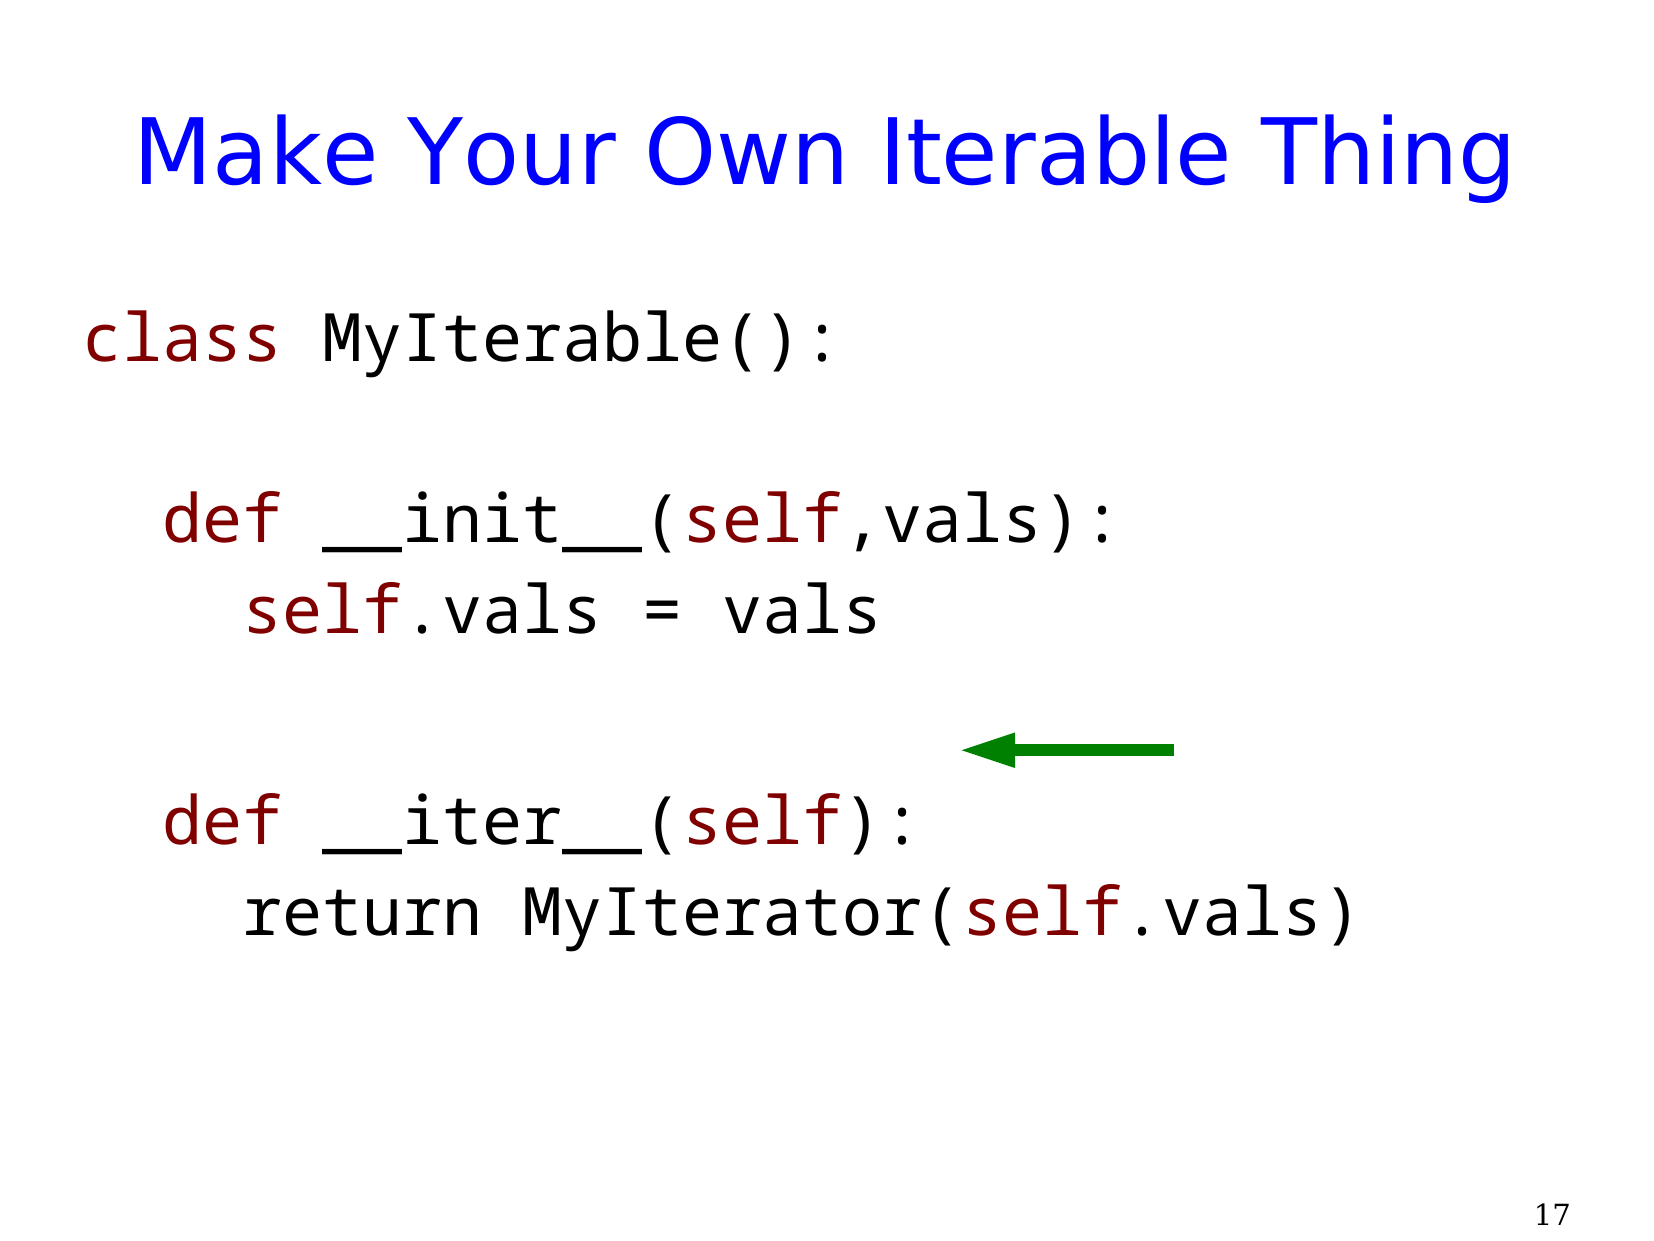

# Make Your Own Iterable Thing
class MyIterable():
 def __init__(self,vals):
 self.vals = vals
 def __iter__(self):
 return MyIterator(self.vals)
17